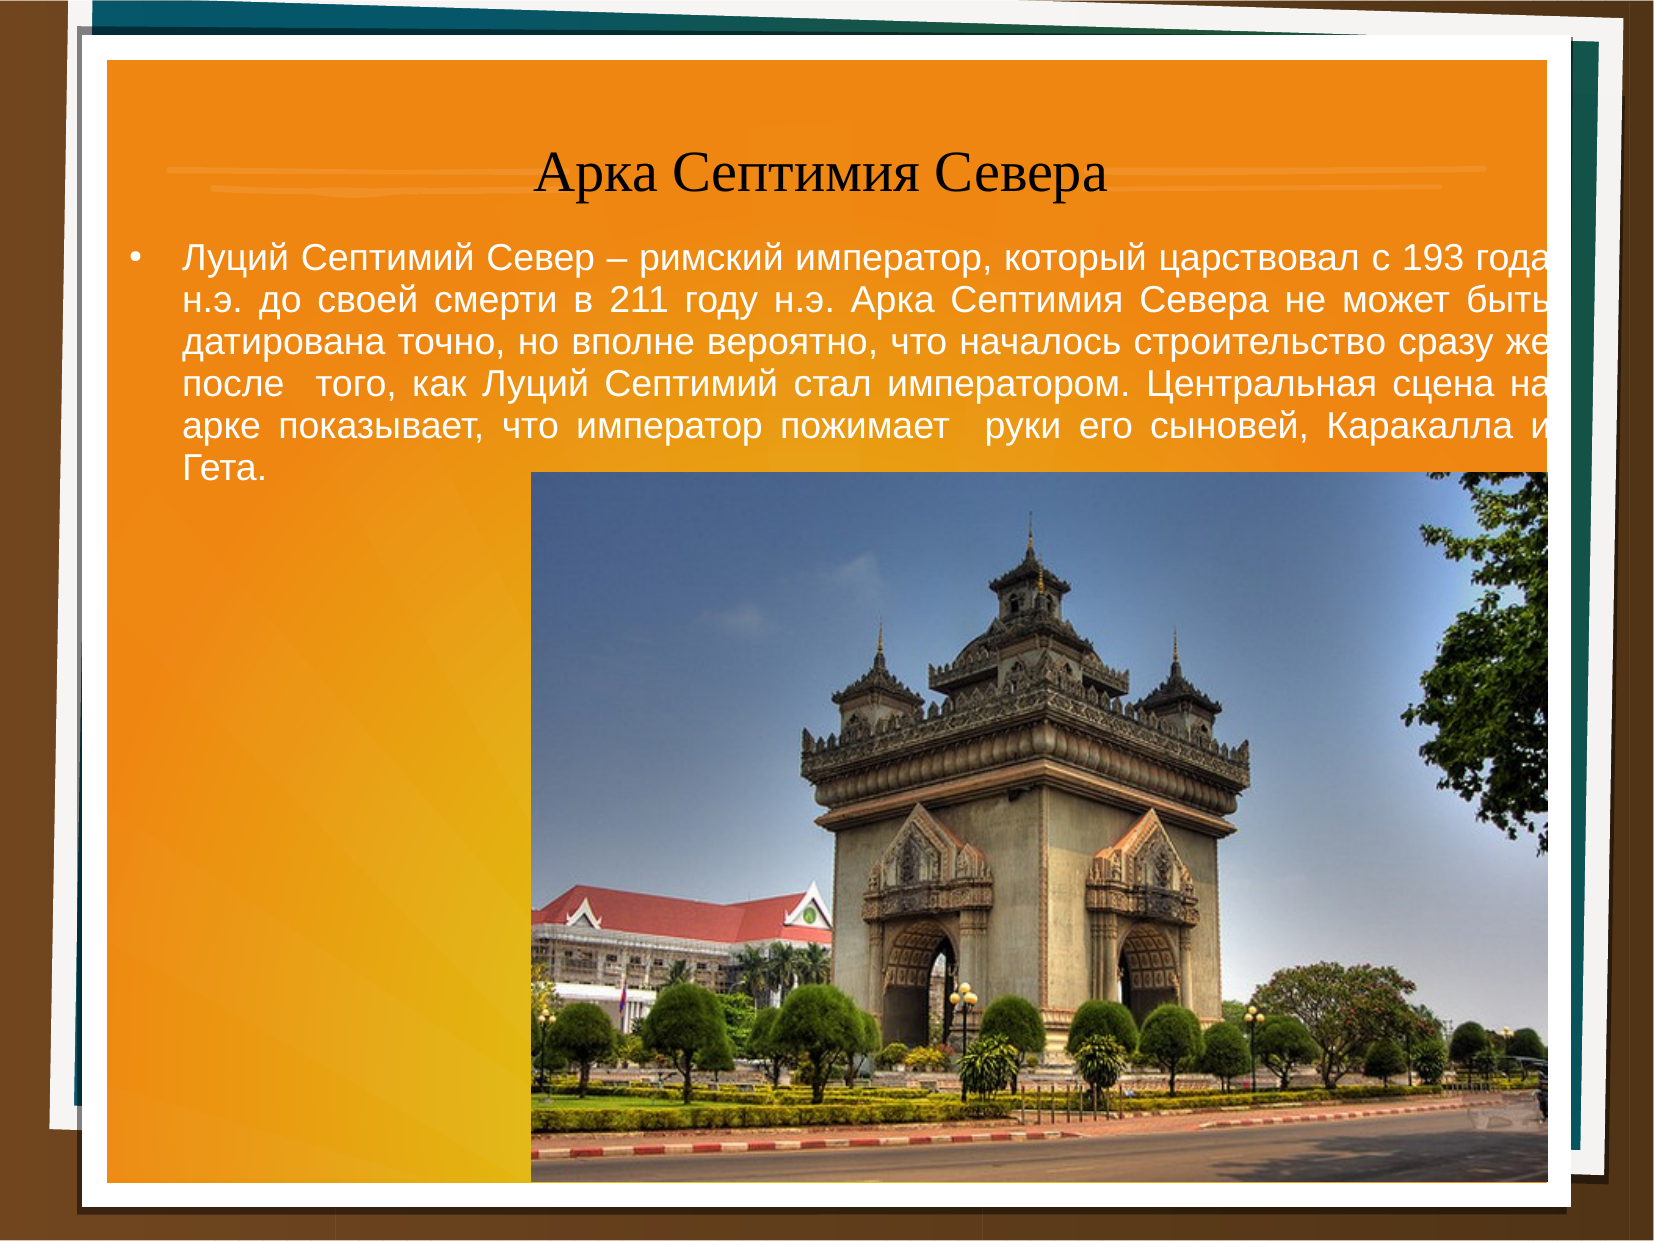

# Арка Септимия Севера
Луций Септимий Север – римский император, который царствовал с 193 года н.э. до своей смерти в 211 году н.э. Арка Септимия Севера не может быть датирована точно, но вполне вероятно, что началось строительство сразу же после того, как Луций Септимий стал императором. Центральная сцена на арке показывает, что император пожимает руки его сыновей, Каракалла и Гета.